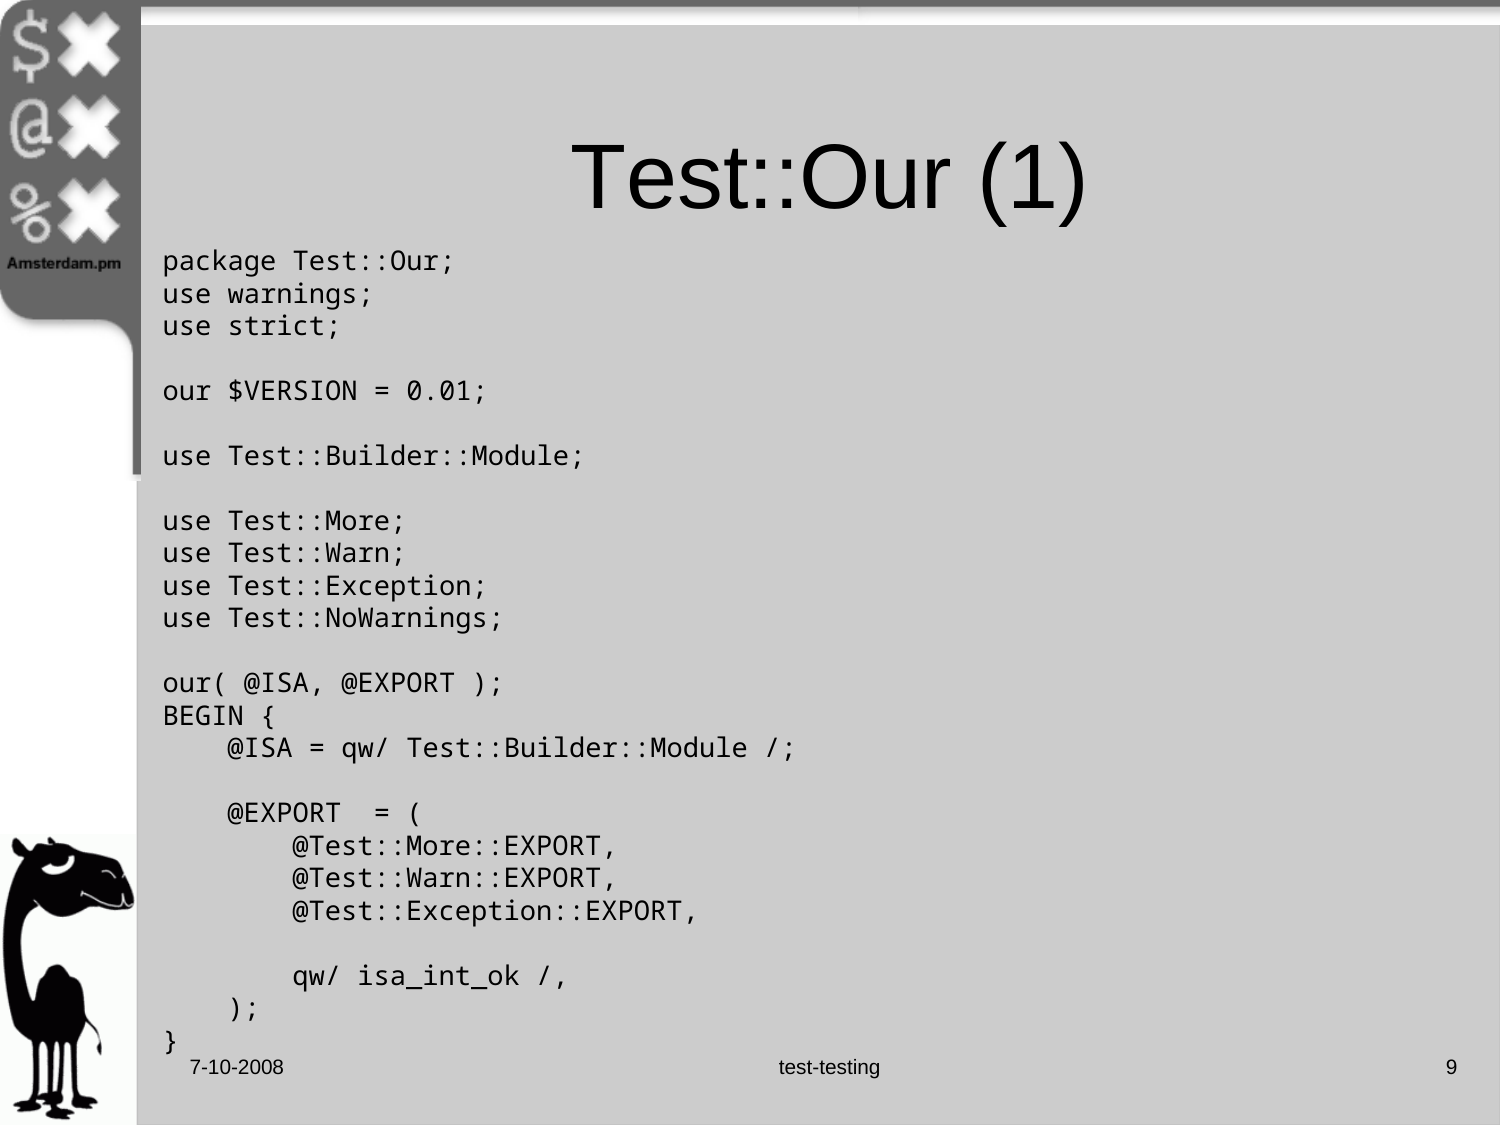

# Test::Our (1)
package Test::Our;
use warnings;
use strict;
our $VERSION = 0.01;
use Test::Builder::Module;
use Test::More;
use Test::Warn;
use Test::Exception;
use Test::NoWarnings;
our( @ISA, @EXPORT );
BEGIN {
 @ISA = qw/ Test::Builder::Module /;
 @EXPORT = (
 @Test::More::EXPORT,
 @Test::Warn::EXPORT,
 @Test::Exception::EXPORT,
 qw/ isa_int_ok /,
 );
}
7-10-2008
test-testing
9